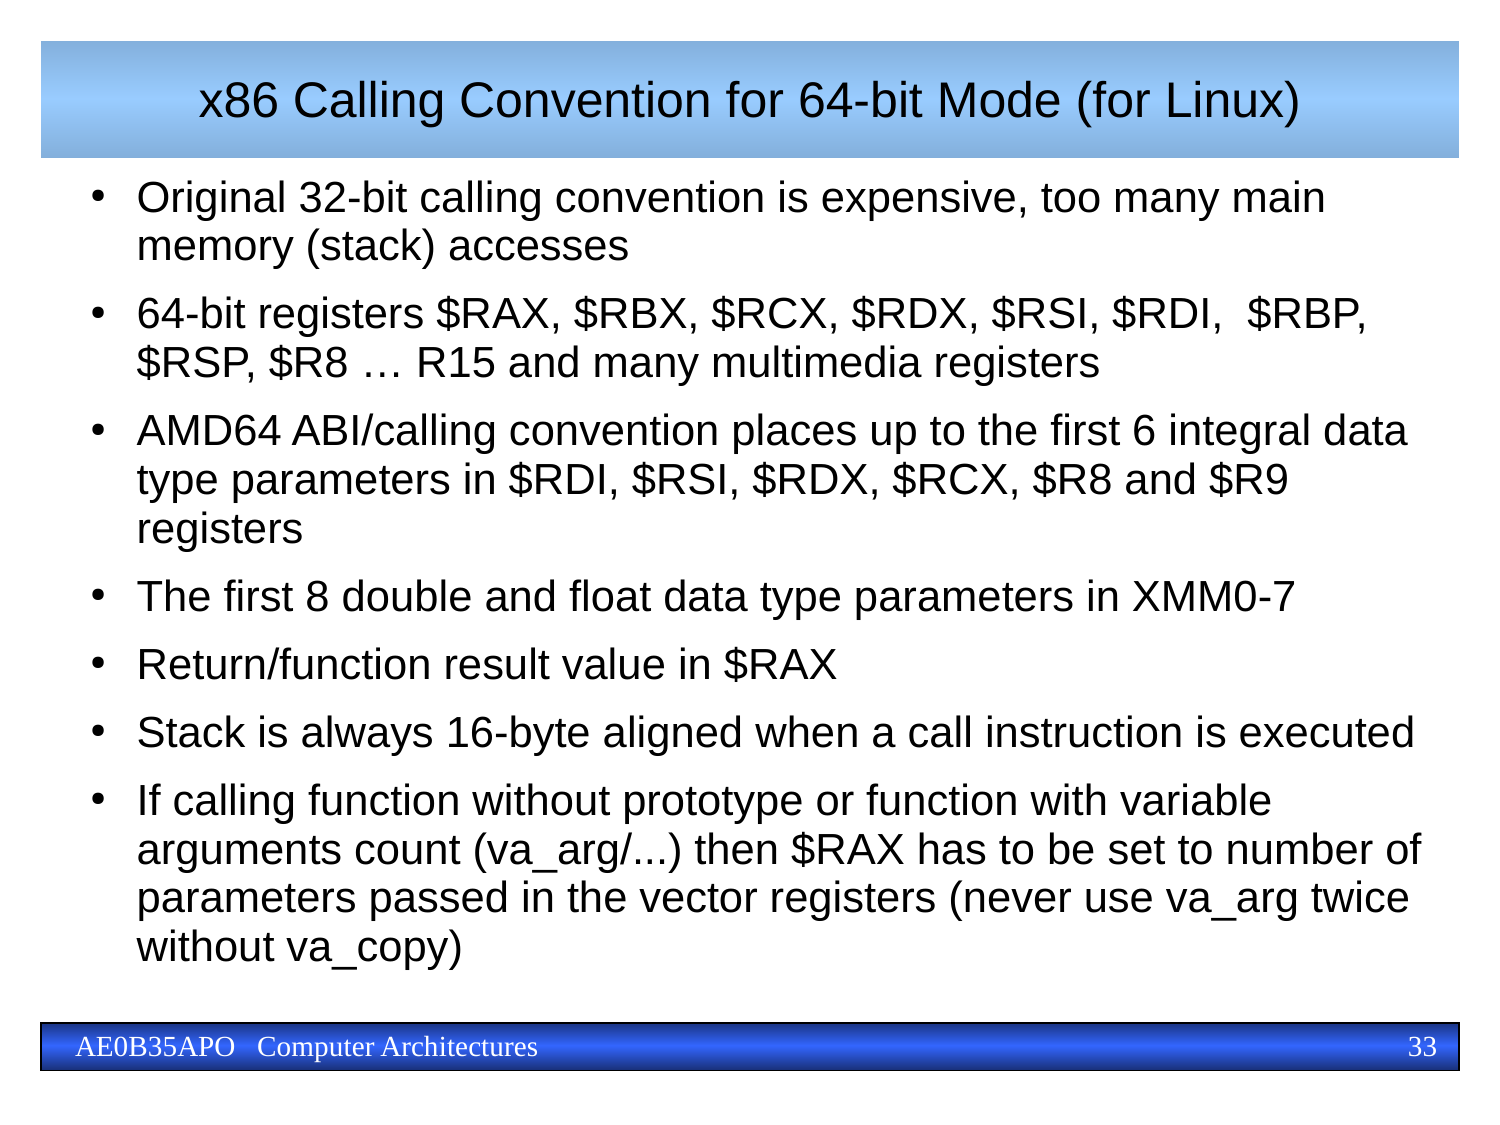

# x86 Calling Convention for 64-bit Mode (for Linux)
Original 32-bit calling convention is expensive, too many main memory (stack) accesses
64-bit registers $RAX, $RBX, $RCX, $RDX, $RSI, $RDI, $RBP, $RSP, $R8 … R15 and many multimedia registers
AMD64 ABI/calling convention places up to the first 6 integral data type parameters in $RDI, $RSI, $RDX, $RCX, $R8 and $R9 registers
The first 8 double and float data type parameters in XMM0-7
Return/function result value in $RAX
Stack is always 16-byte aligned when a call instruction is executed
If calling function without prototype or function with variable arguments count (va_arg/...) then $RAX has to be set to number of parameters passed in the vector registers (never use va_arg twice without va_copy)
AE0B35APO Computer Architectures
33